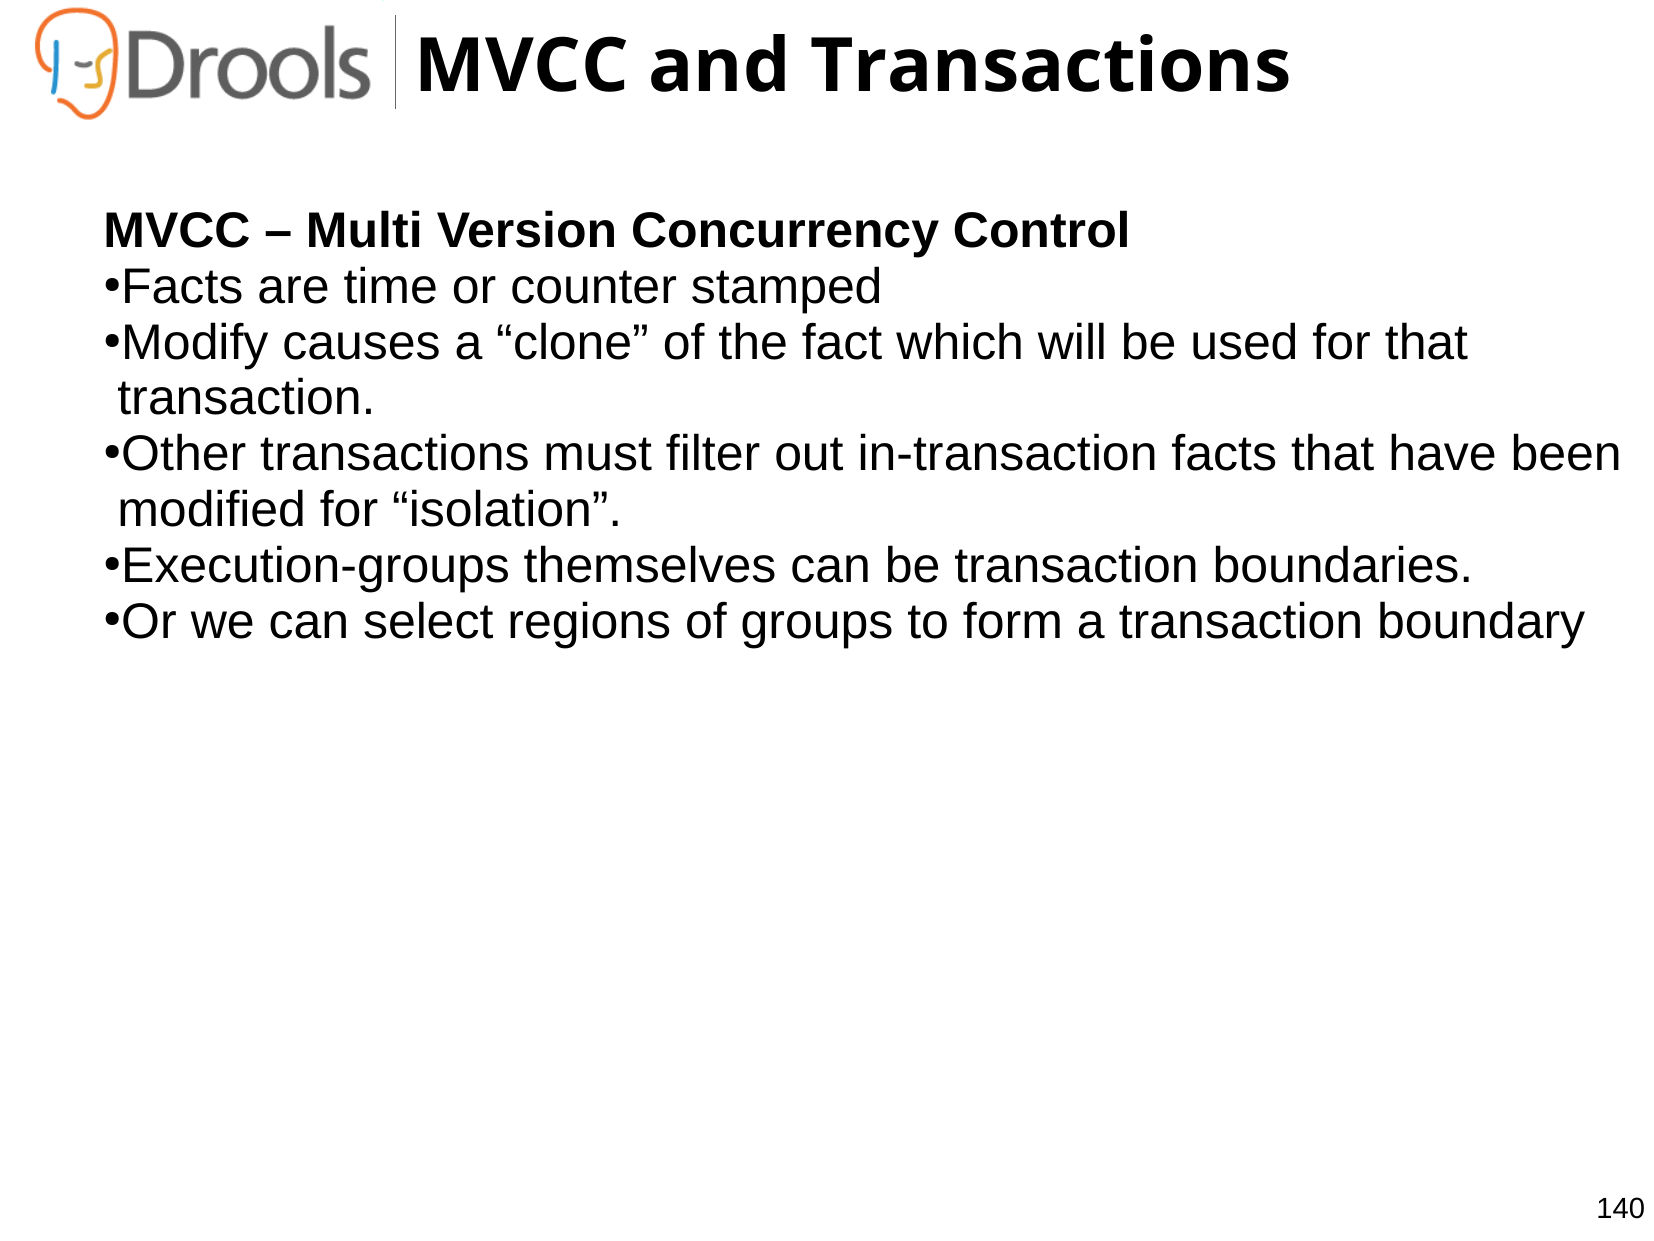

# MVCC and Transactions
MVCC – Multi Version Concurrency Control
Facts are time or counter stamped
Modify causes a “clone” of the fact which will be used for that
 transaction.
Other transactions must filter out in-transaction facts that have been
 modified for “isolation”.
Execution-groups themselves can be transaction boundaries.
Or we can select regions of groups to form a transaction boundary